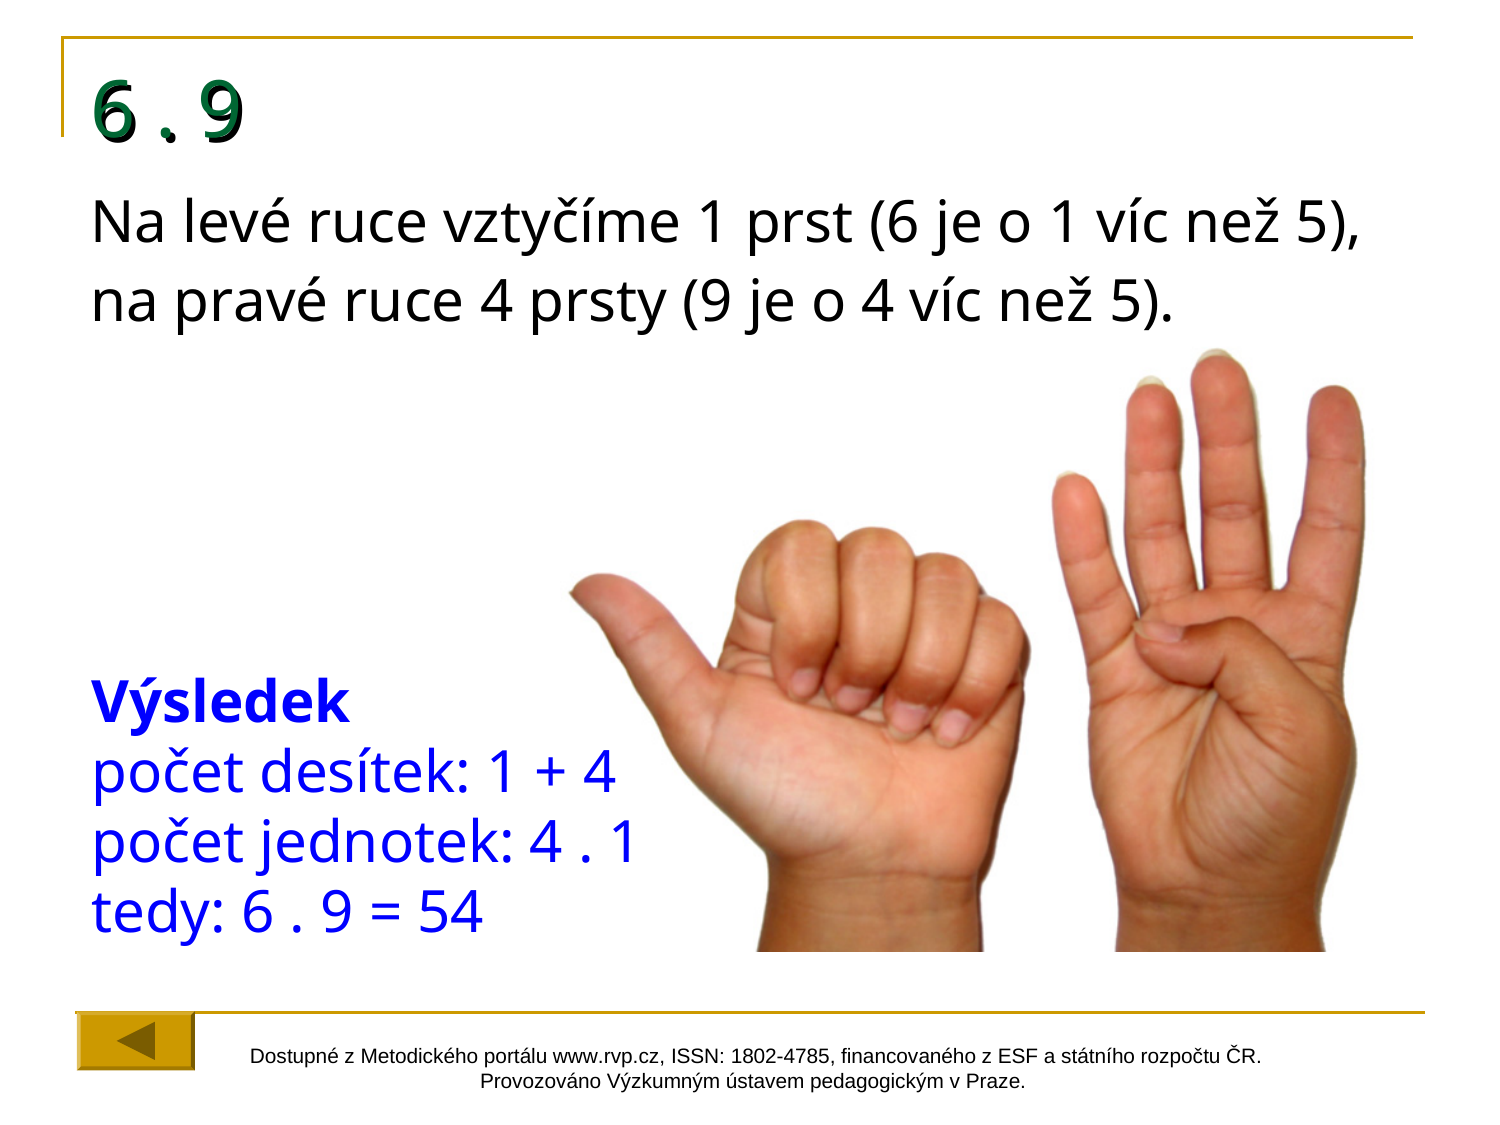

# 6 . 9
Na levé ruce vztyčíme 1 prst (6 je o 1 víc než 5), na pravé ruce 4 prsty (9 je o 4 víc než 5).
Výsledek
počet desítek: 1 + 4
počet jednotek: 4 . 1
tedy: 6 . 9 = 54